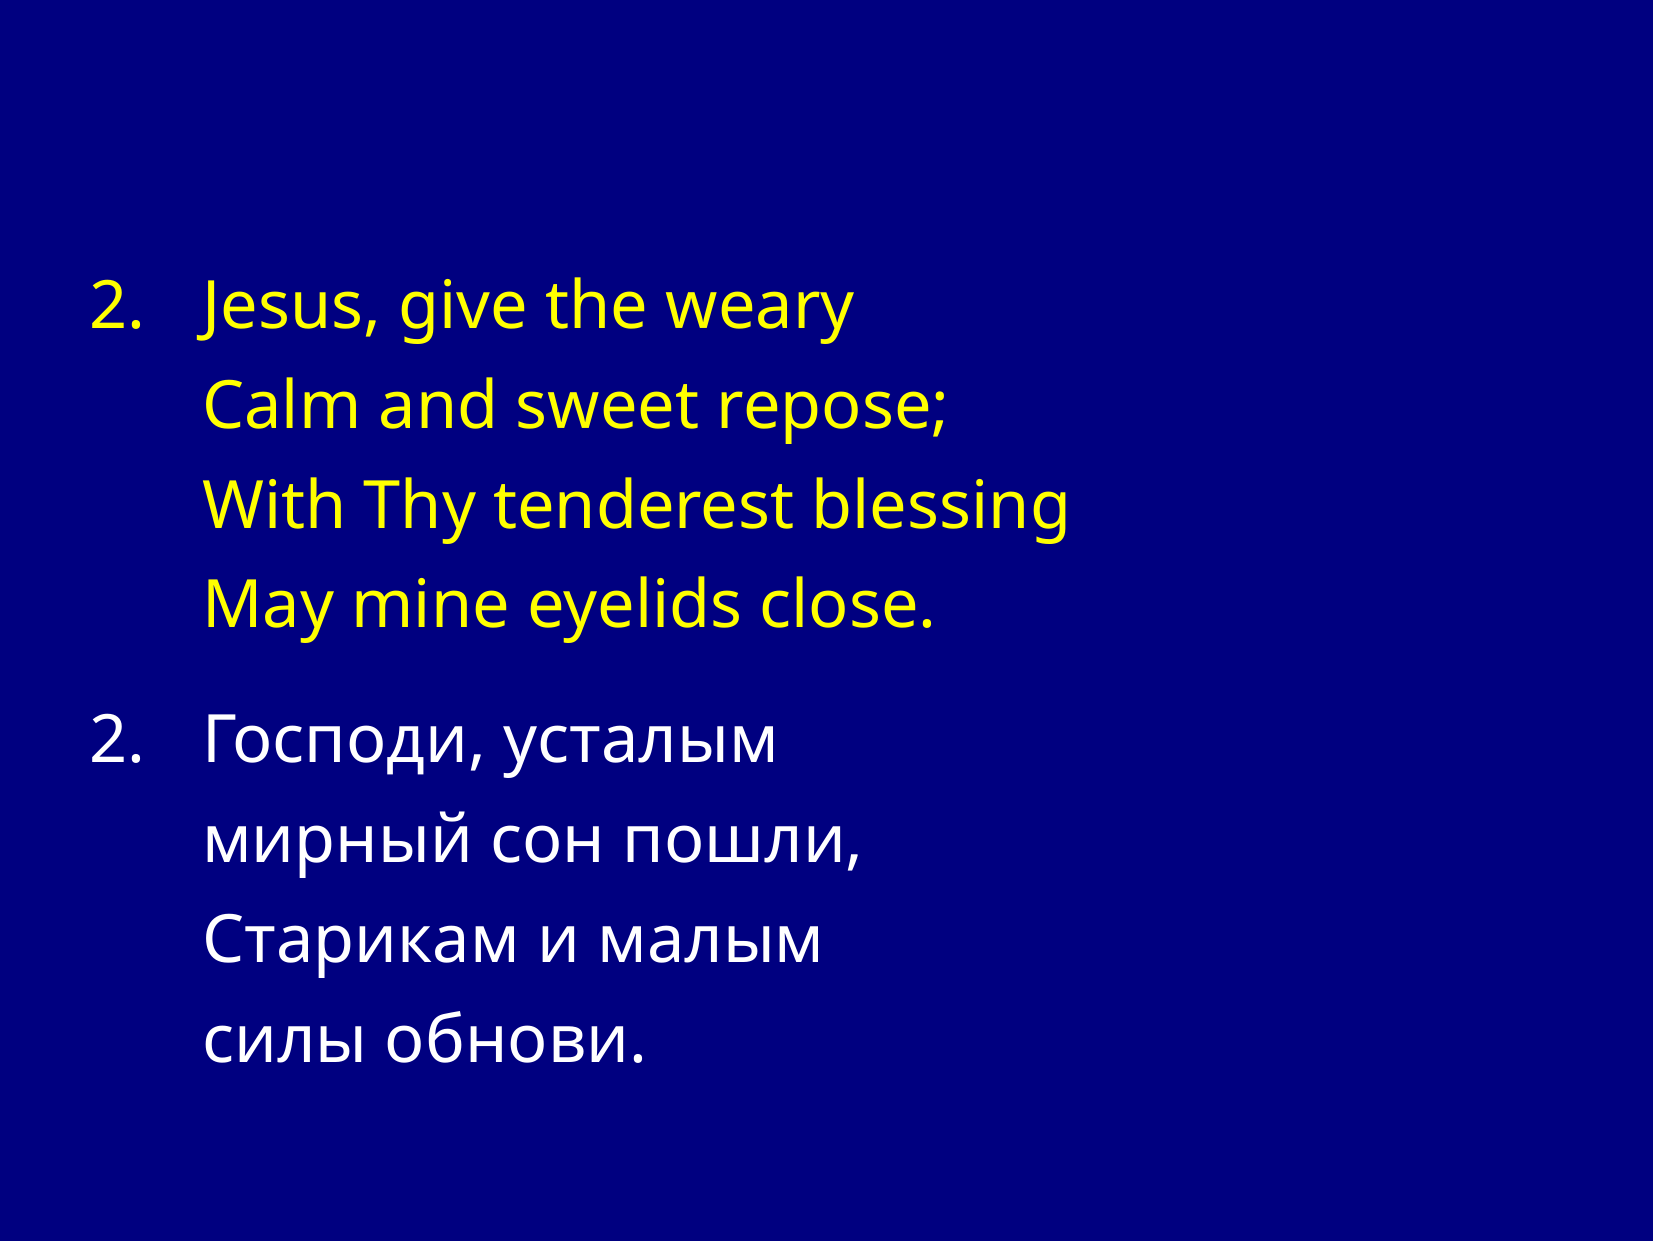

2.	Jesus, give the weary
	Calm and sweet repose;
	With Thy tenderest blessing
	May mine eyelids close.
2.	Господи, усталым
	мирный сон пошли,
	Старикам и малым
	силы обнови.